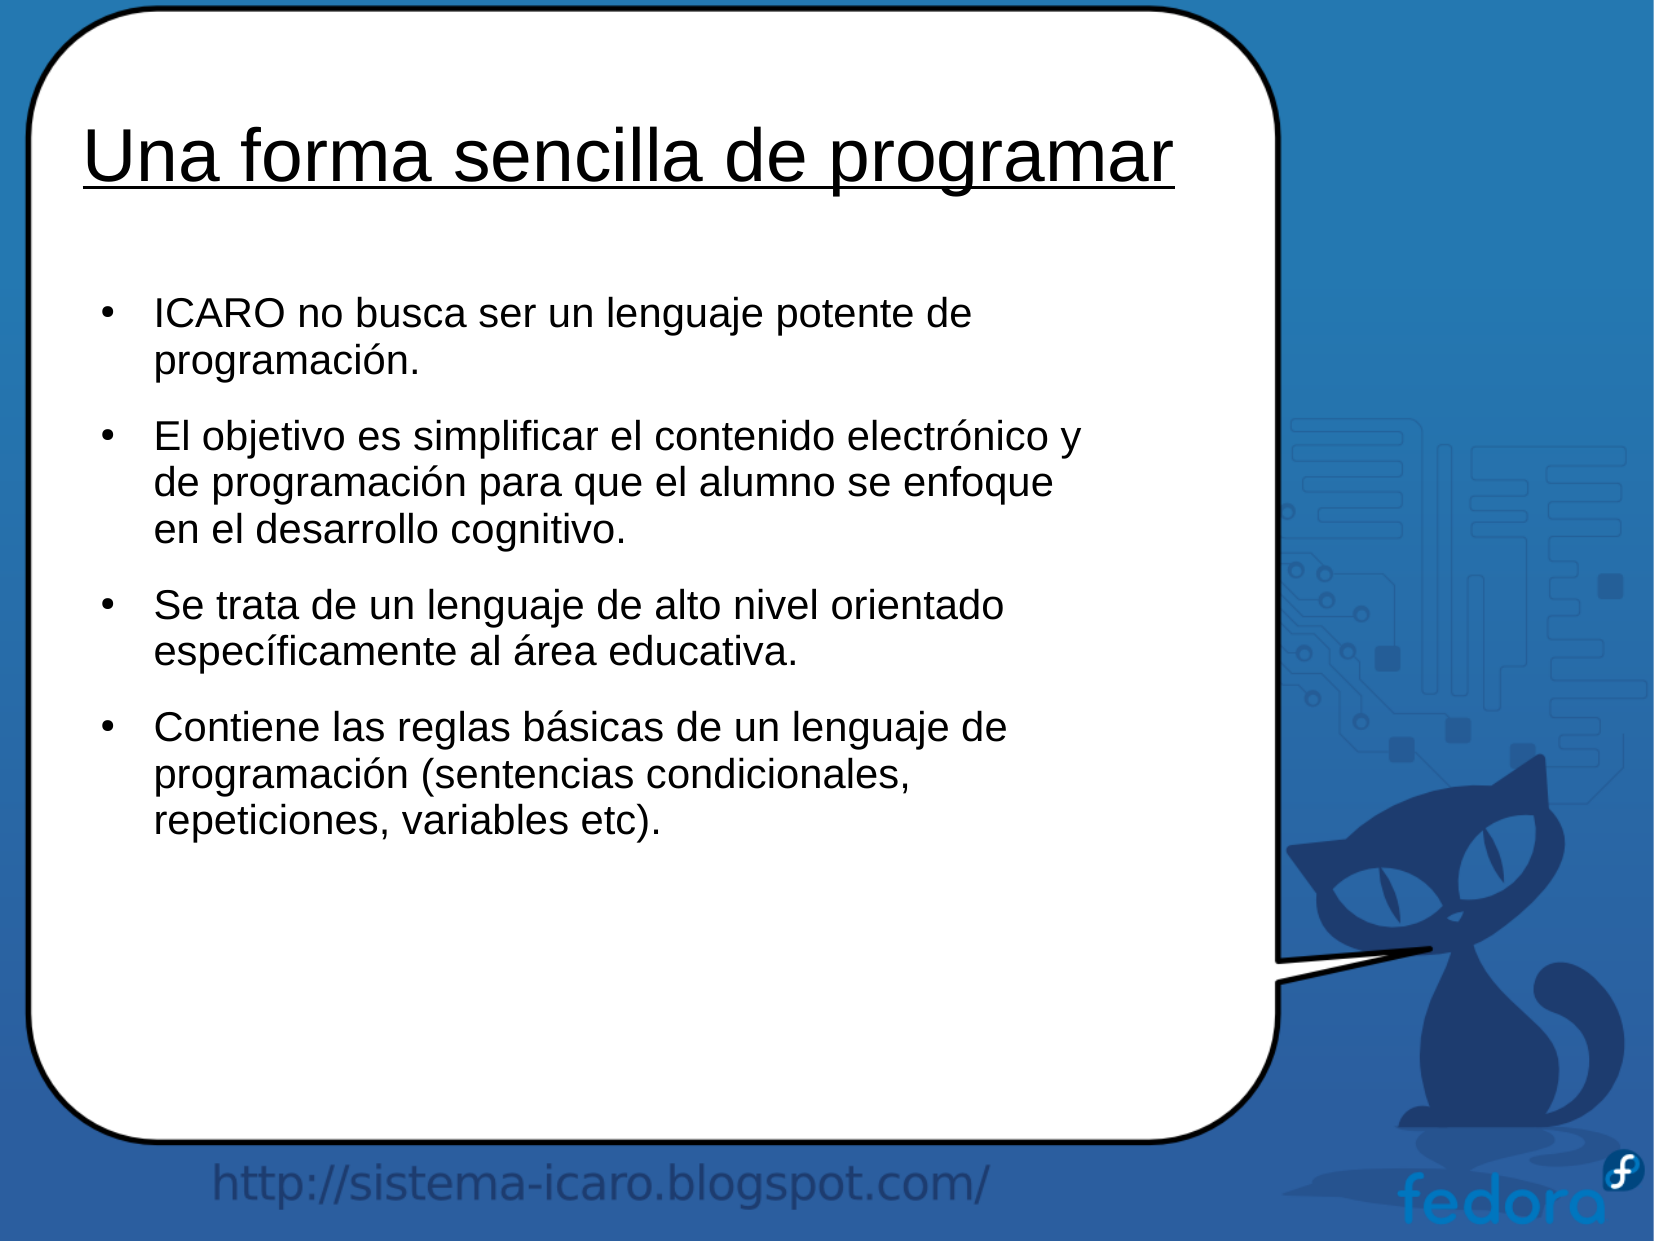

# Una forma sencilla de programar
ICARO no busca ser un lenguaje potente de programación.
El objetivo es simplificar el contenido electrónico y de programación para que el alumno se enfoque en el desarrollo cognitivo.
Se trata de un lenguaje de alto nivel orientado específicamente al área educativa.
Contiene las reglas básicas de un lenguaje de programación (sentencias condicionales, repeticiones, variables etc).